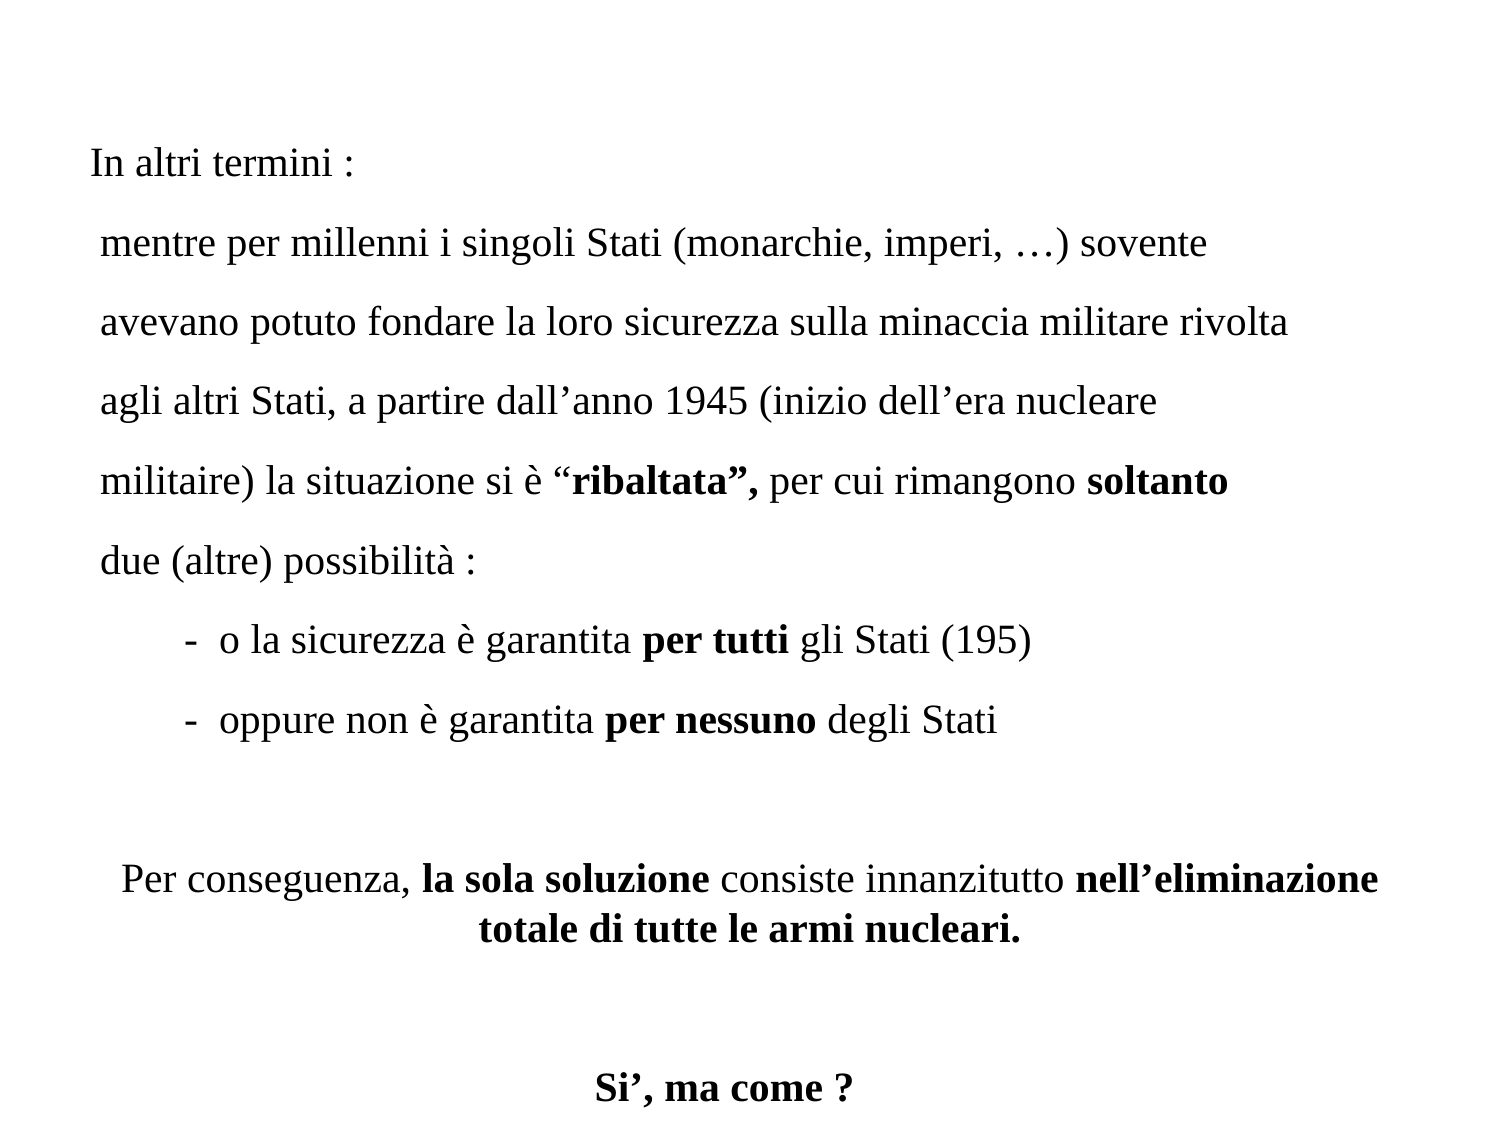

# In altri termini :
 mentre per millenni i singoli Stati (monarchie, imperi, …) sovente
 avevano potuto fondare la loro sicurezza sulla minaccia militare rivolta
 agli altri Stati, a partire dall’anno 1945 (inizio dell’era nucleare
 militaire) la situazione si è “ribaltata”, per cui rimangono soltanto
 due (altre) possibilità :
 - o la sicurezza è garantita per tutti gli Stati (195)
 - oppure non è garantita per nessuno degli Stati
Per conseguenza, la sola soluzione consiste innanzitutto nell’eliminazione totale di tutte le armi nucleari.
Si’, ma come ?